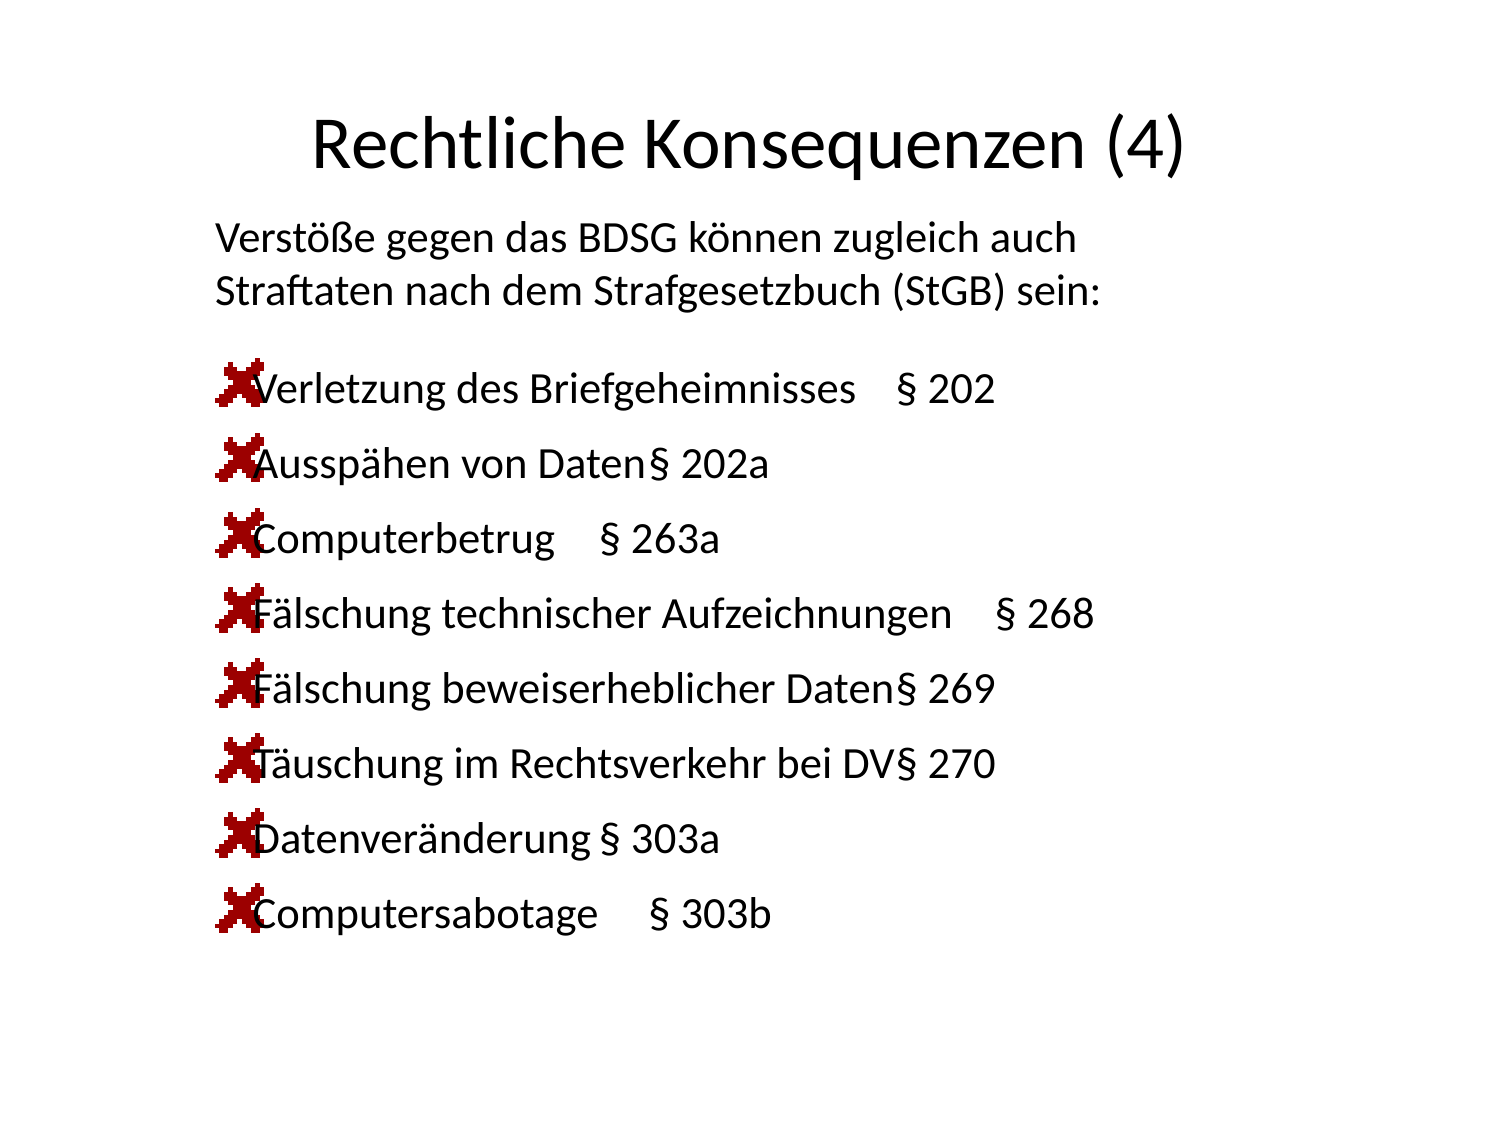

# Rechtliche Konsequenzen (4)
Verstöße gegen das BDSG können zugleich auch
Straftaten nach dem Strafgesetzbuch (StGB) sein:
Verletzung des Briefgeheimnisses			§ 202
Ausspähen von Daten					§ 202a
Computerbetrug					§ 263a
Fälschung technischer Aufzeichnungen			§ 268
Fälschung beweiserheblicher Daten			§ 269
Täuschung im Rechtsverkehr bei DV			§ 270
Datenveränderung					§ 303a
Computersabotage					§ 303b